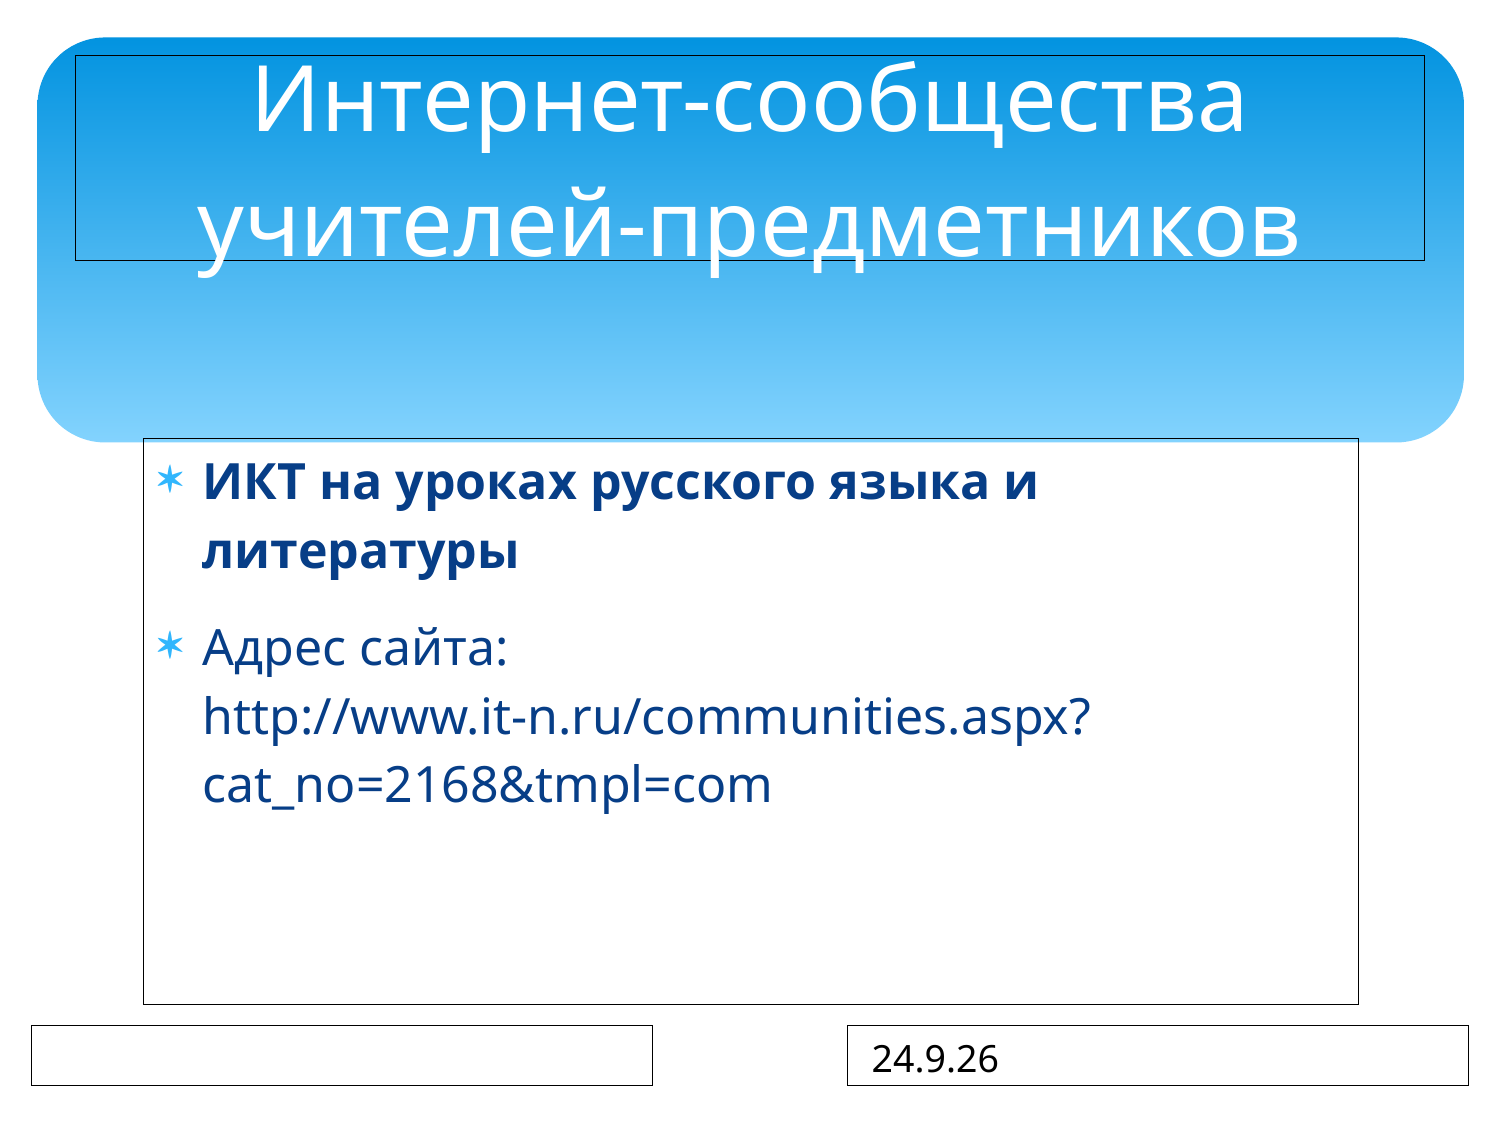

Интернет-сообщества учителей-предметников
# ИКТ на уроках русского языка и литературы
Адрес сайта: http://www.it-n.ru/communities.aspx?cat_no=2168&tmpl=com